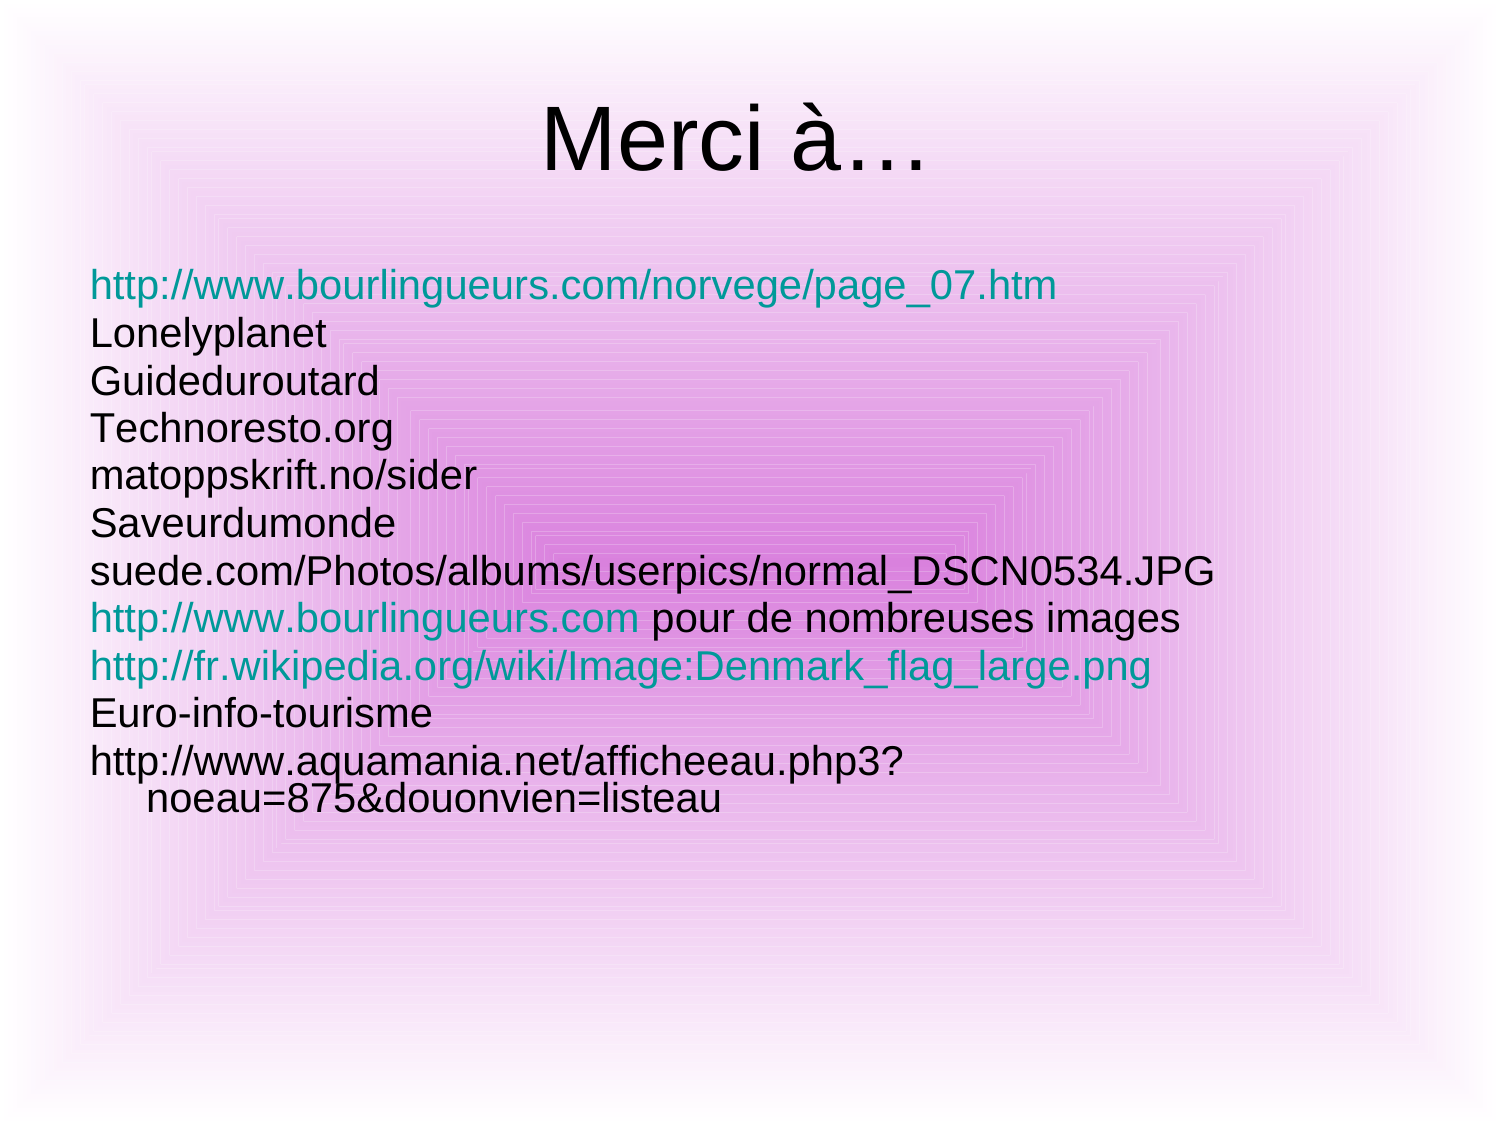

# Merci à…
http://www.bourlingueurs.com/norvege/page_07.htm
Lonelyplanet
Guideduroutard
Technoresto.org
matoppskrift.no/sider
Saveurdumonde
suede.com/Photos/albums/userpics/normal_DSCN0534.JPG
http://www.bourlingueurs.com pour de nombreuses images
http://fr.wikipedia.org/wiki/Image:Denmark_flag_large.png
Euro-info-tourisme
http://www.aquamania.net/afficheeau.php3?noeau=875&douonvien=listeau